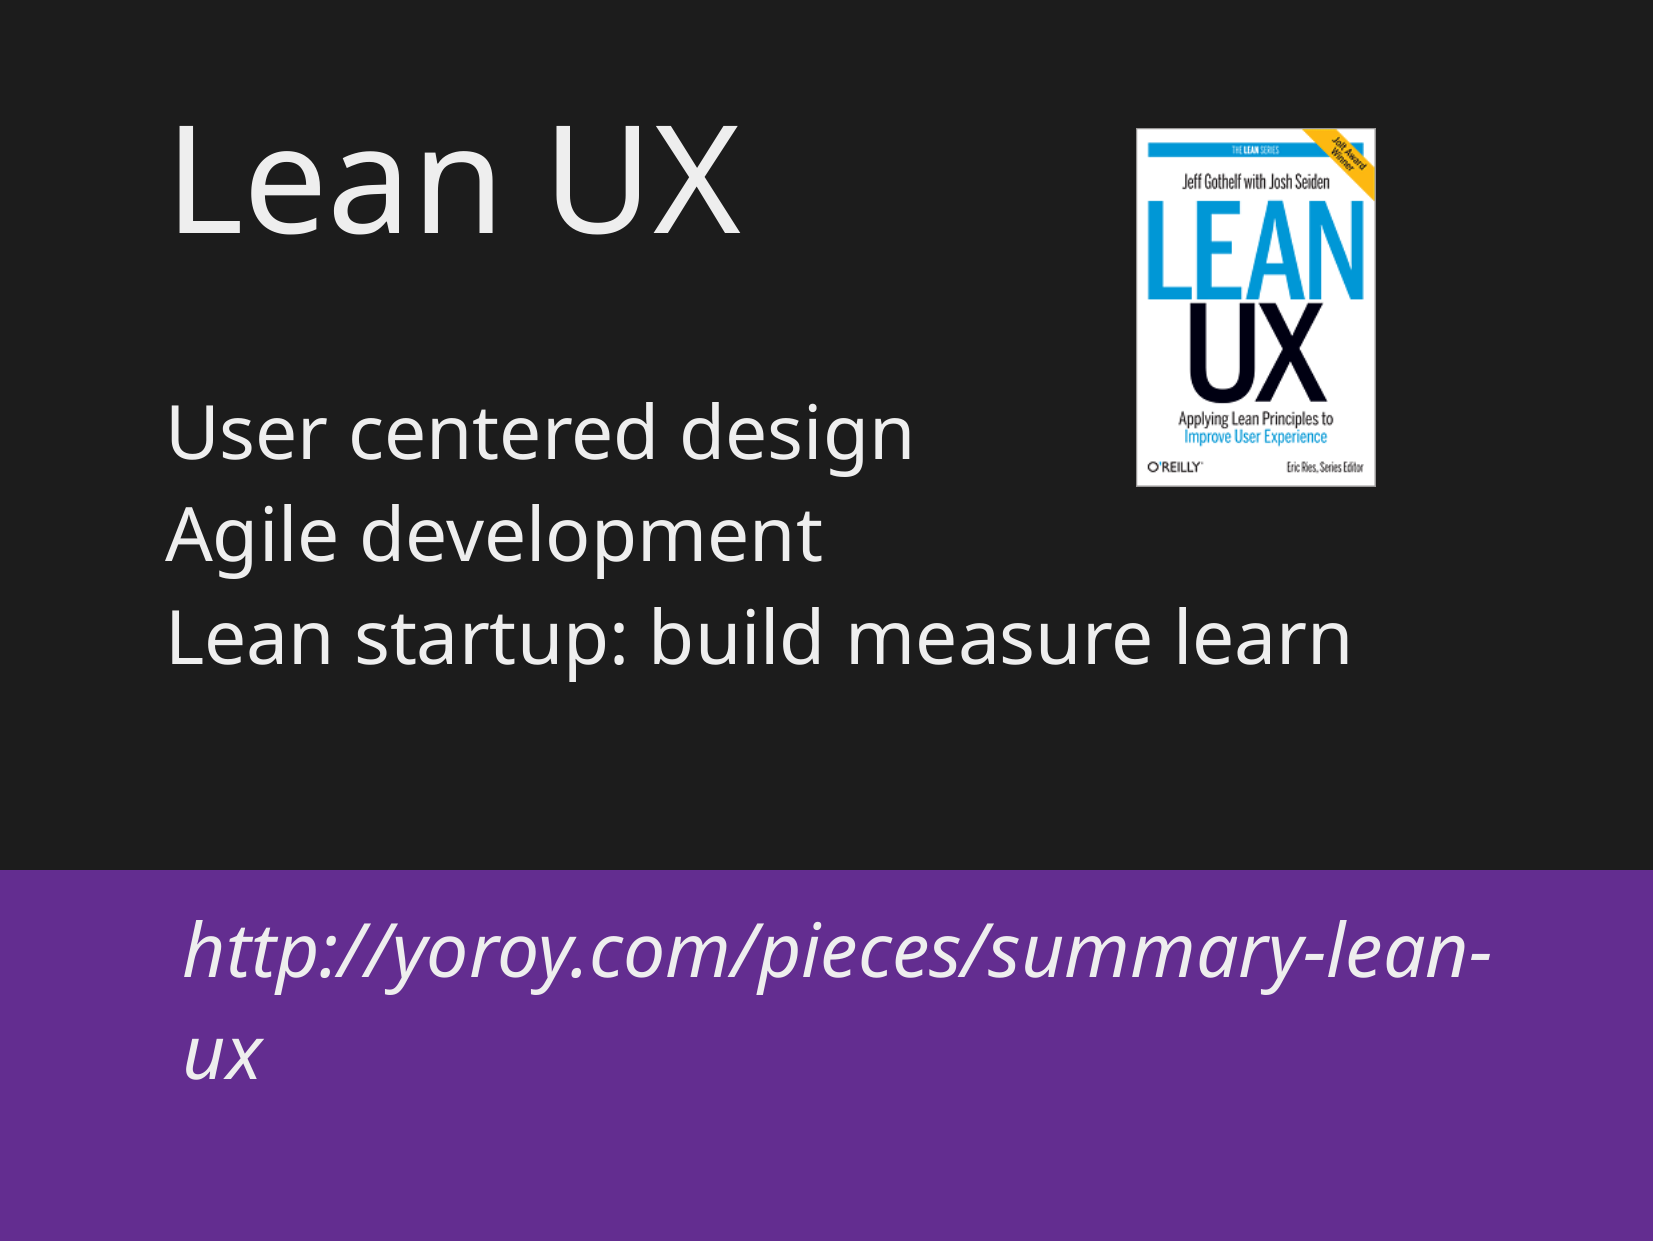

# Lean UX User centered design Agile development Lean startup: build measure learn
http://yoroy.com/pieces/summary-lean-ux